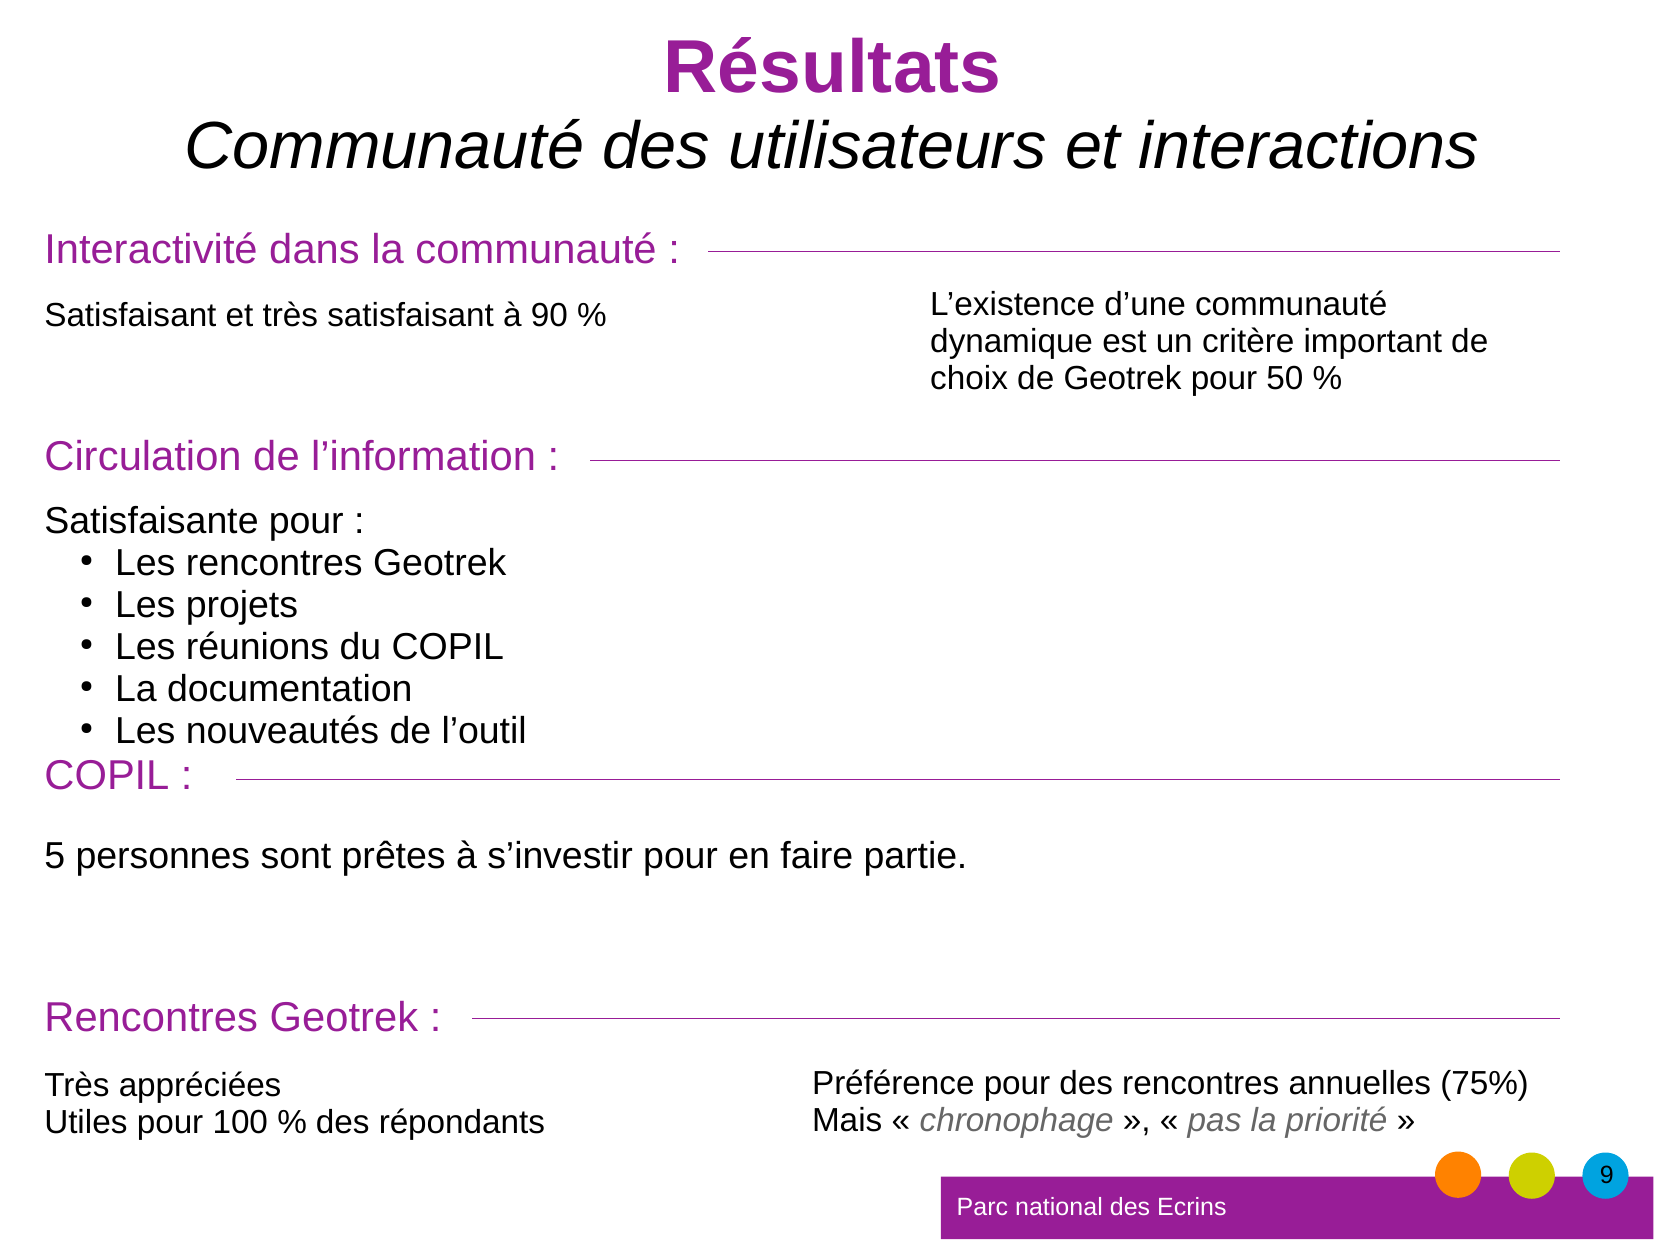

# Résultats Communauté des utilisateurs et interactions
Interactivité dans la communauté :
L’existence d’une communauté dynamique est un critère important de choix de Geotrek pour 50 %
Satisfaisant et très satisfaisant à 90 %
Circulation de l’information :
Satisfaisante pour :
Les rencontres Geotrek
Les projets
Les réunions du COPIL
La documentation
Les nouveautés de l’outil
COPIL :
5 personnes sont prêtes à s’investir pour en faire partie.
Rencontres Geotrek :
Préférence pour des rencontres annuelles (75%)
Mais « chronophage », « pas la priorité »
Très appréciées
Utiles pour 100 % des répondants